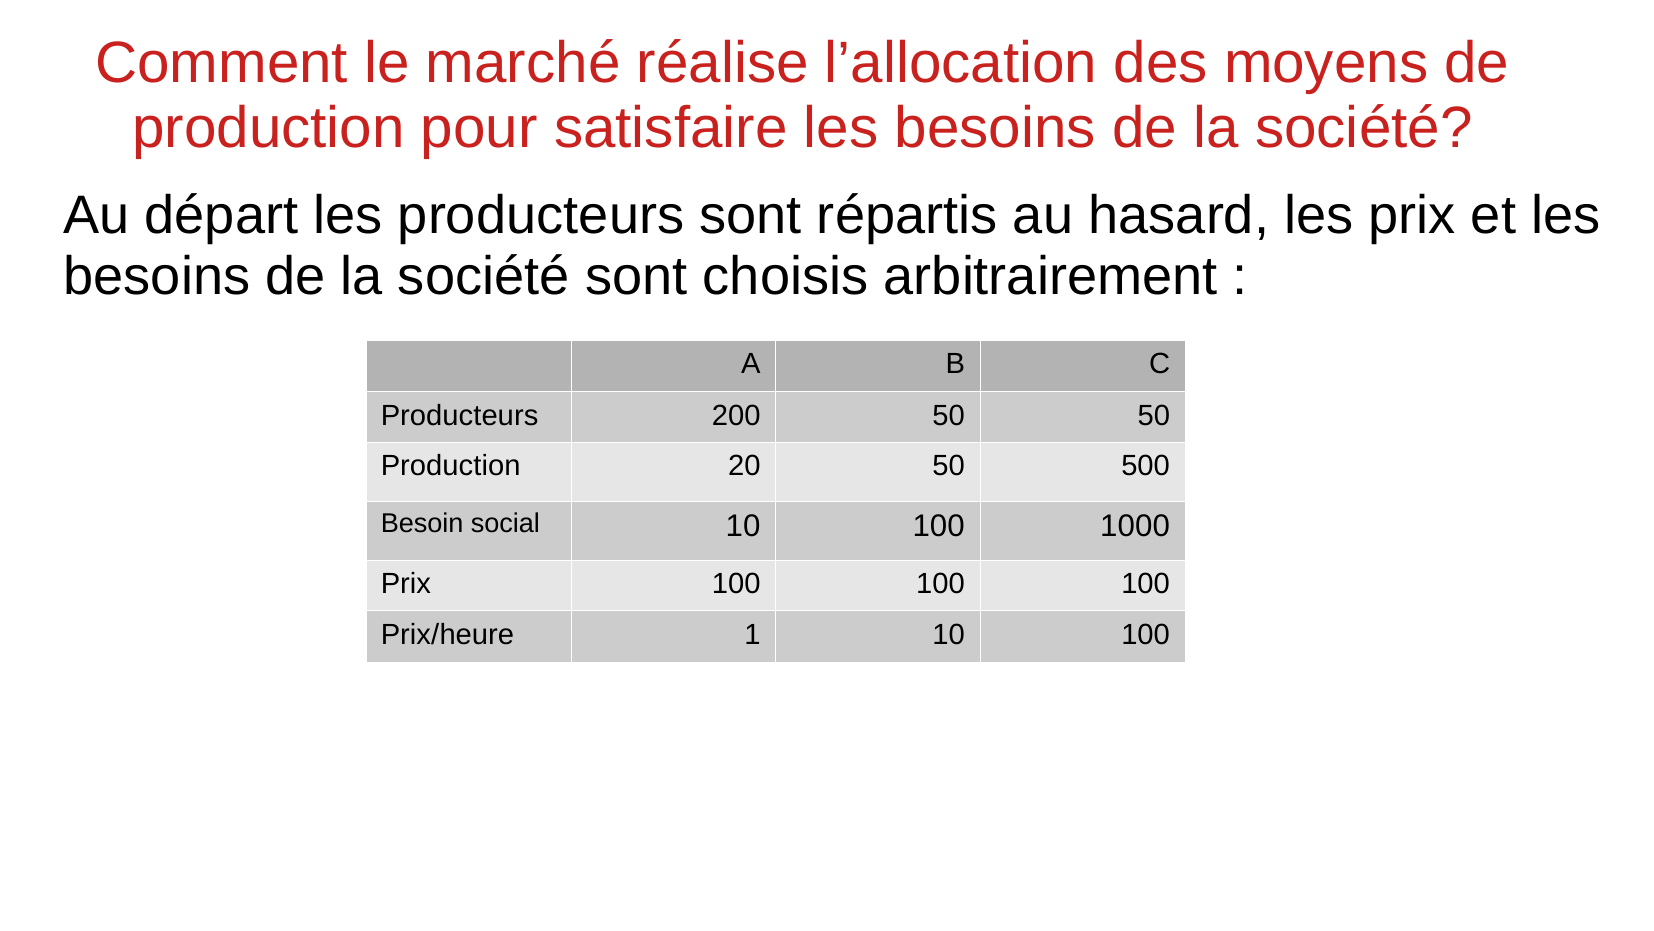

# Comment le marché réalise l’allocation des moyens de production pour satisfaire les besoins de la société?
Au départ les producteurs sont répartis au hasard, les prix et les besoins de la société sont choisis arbitrairement :
| | A | B | C |
| --- | --- | --- | --- |
| Producteurs | 200 | 50 | 50 |
| Production | 20 | 50 | 500 |
| Besoin social | 10 | 100 | 1000 |
| Prix | 100 | 100 | 100 |
| Prix/heure | 1 | 10 | 100 |